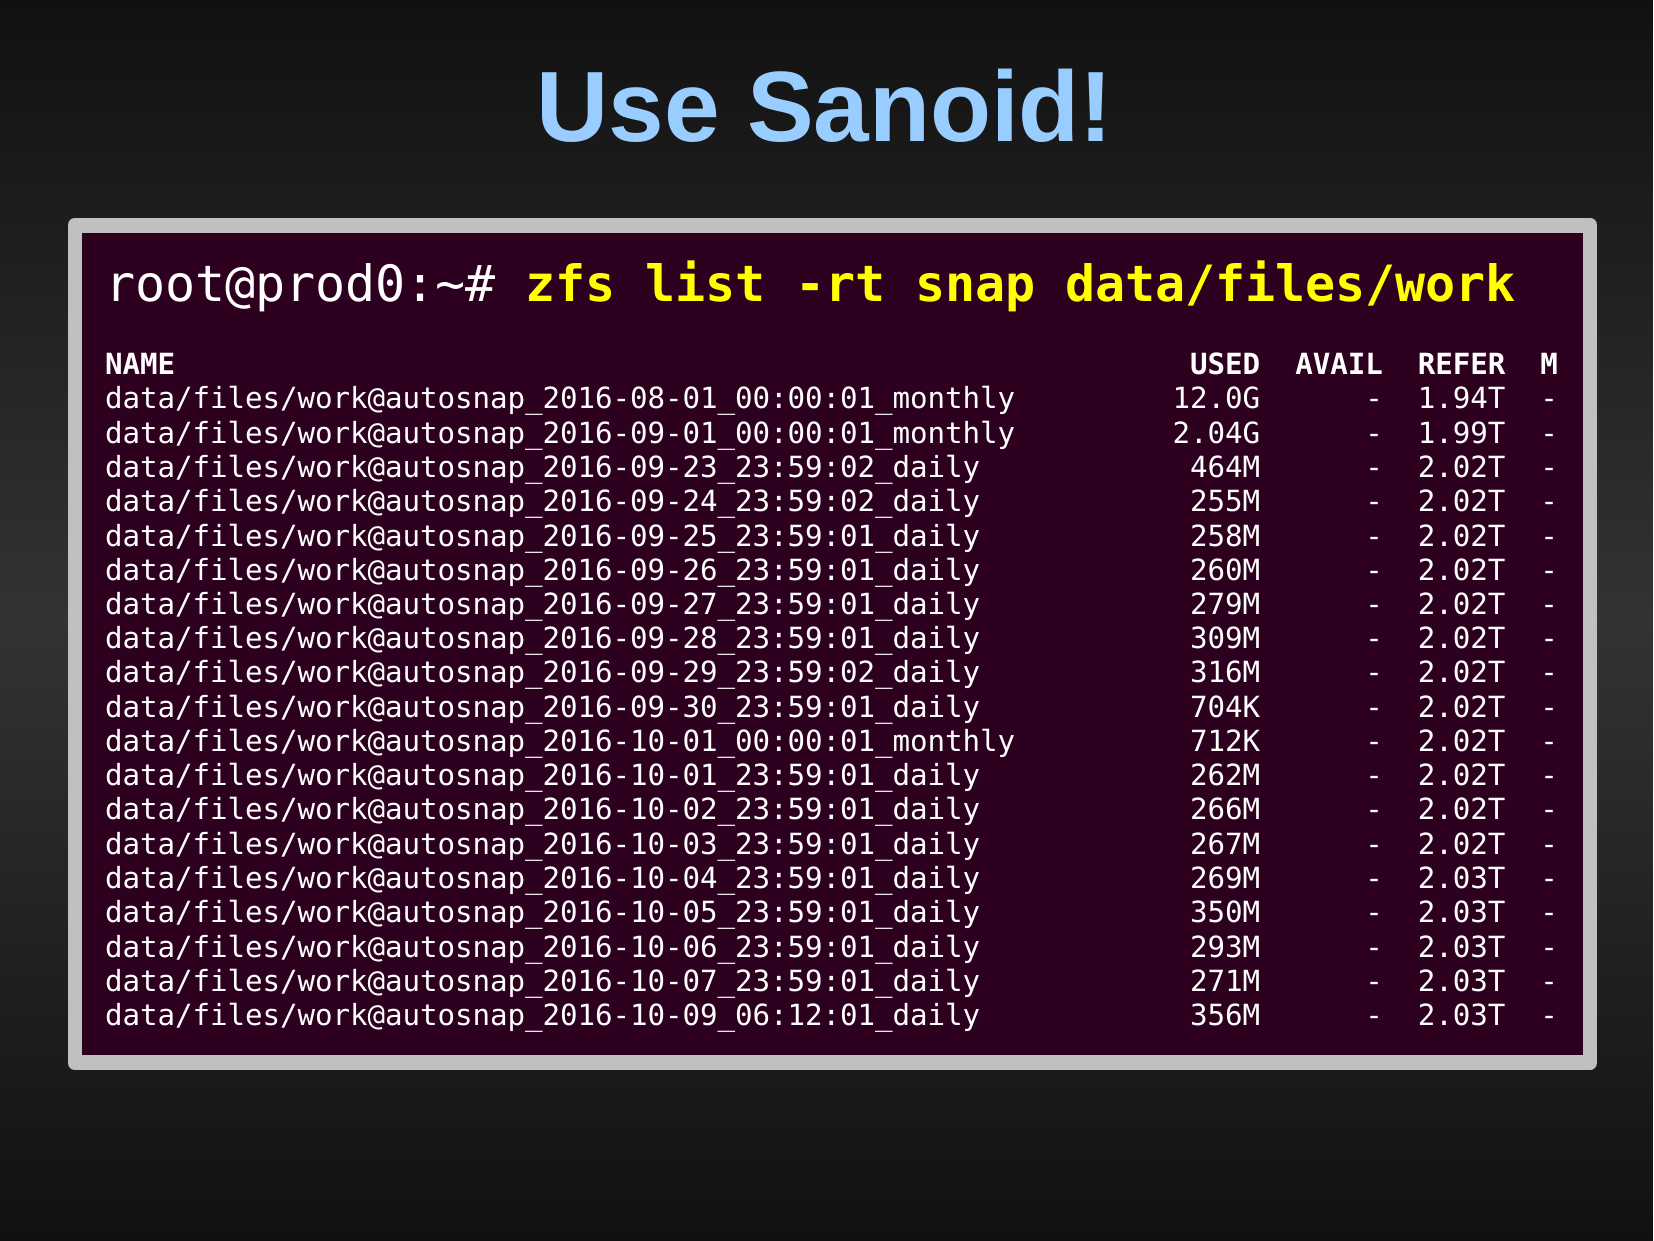

# Use Sanoid!
root@prod0:~# zfs list -rt snap data/files/work
NAME USED AVAIL REFER M
data/files/work@autosnap_2016-08-01_00:00:01_monthly 12.0G - 1.94T -
data/files/work@autosnap_2016-09-01_00:00:01_monthly 2.04G - 1.99T -
data/files/work@autosnap_2016-09-23_23:59:02_daily 464M - 2.02T -
data/files/work@autosnap_2016-09-24_23:59:02_daily 255M - 2.02T -
data/files/work@autosnap_2016-09-25_23:59:01_daily 258M - 2.02T -
data/files/work@autosnap_2016-09-26_23:59:01_daily 260M - 2.02T -
data/files/work@autosnap_2016-09-27_23:59:01_daily 279M - 2.02T -
data/files/work@autosnap_2016-09-28_23:59:01_daily 309M - 2.02T -
data/files/work@autosnap_2016-09-29_23:59:02_daily 316M - 2.02T -
data/files/work@autosnap_2016-09-30_23:59:01_daily 704K - 2.02T -
data/files/work@autosnap_2016-10-01_00:00:01_monthly 712K - 2.02T -
data/files/work@autosnap_2016-10-01_23:59:01_daily 262M - 2.02T -
data/files/work@autosnap_2016-10-02_23:59:01_daily 266M - 2.02T -
data/files/work@autosnap_2016-10-03_23:59:01_daily 267M - 2.02T -
data/files/work@autosnap_2016-10-04_23:59:01_daily 269M - 2.03T -
data/files/work@autosnap_2016-10-05_23:59:01_daily 350M - 2.03T -
data/files/work@autosnap_2016-10-06_23:59:01_daily 293M - 2.03T -
data/files/work@autosnap_2016-10-07_23:59:01_daily 271M - 2.03T -
data/files/work@autosnap_2016-10-09_06:12:01_daily 356M - 2.03T -